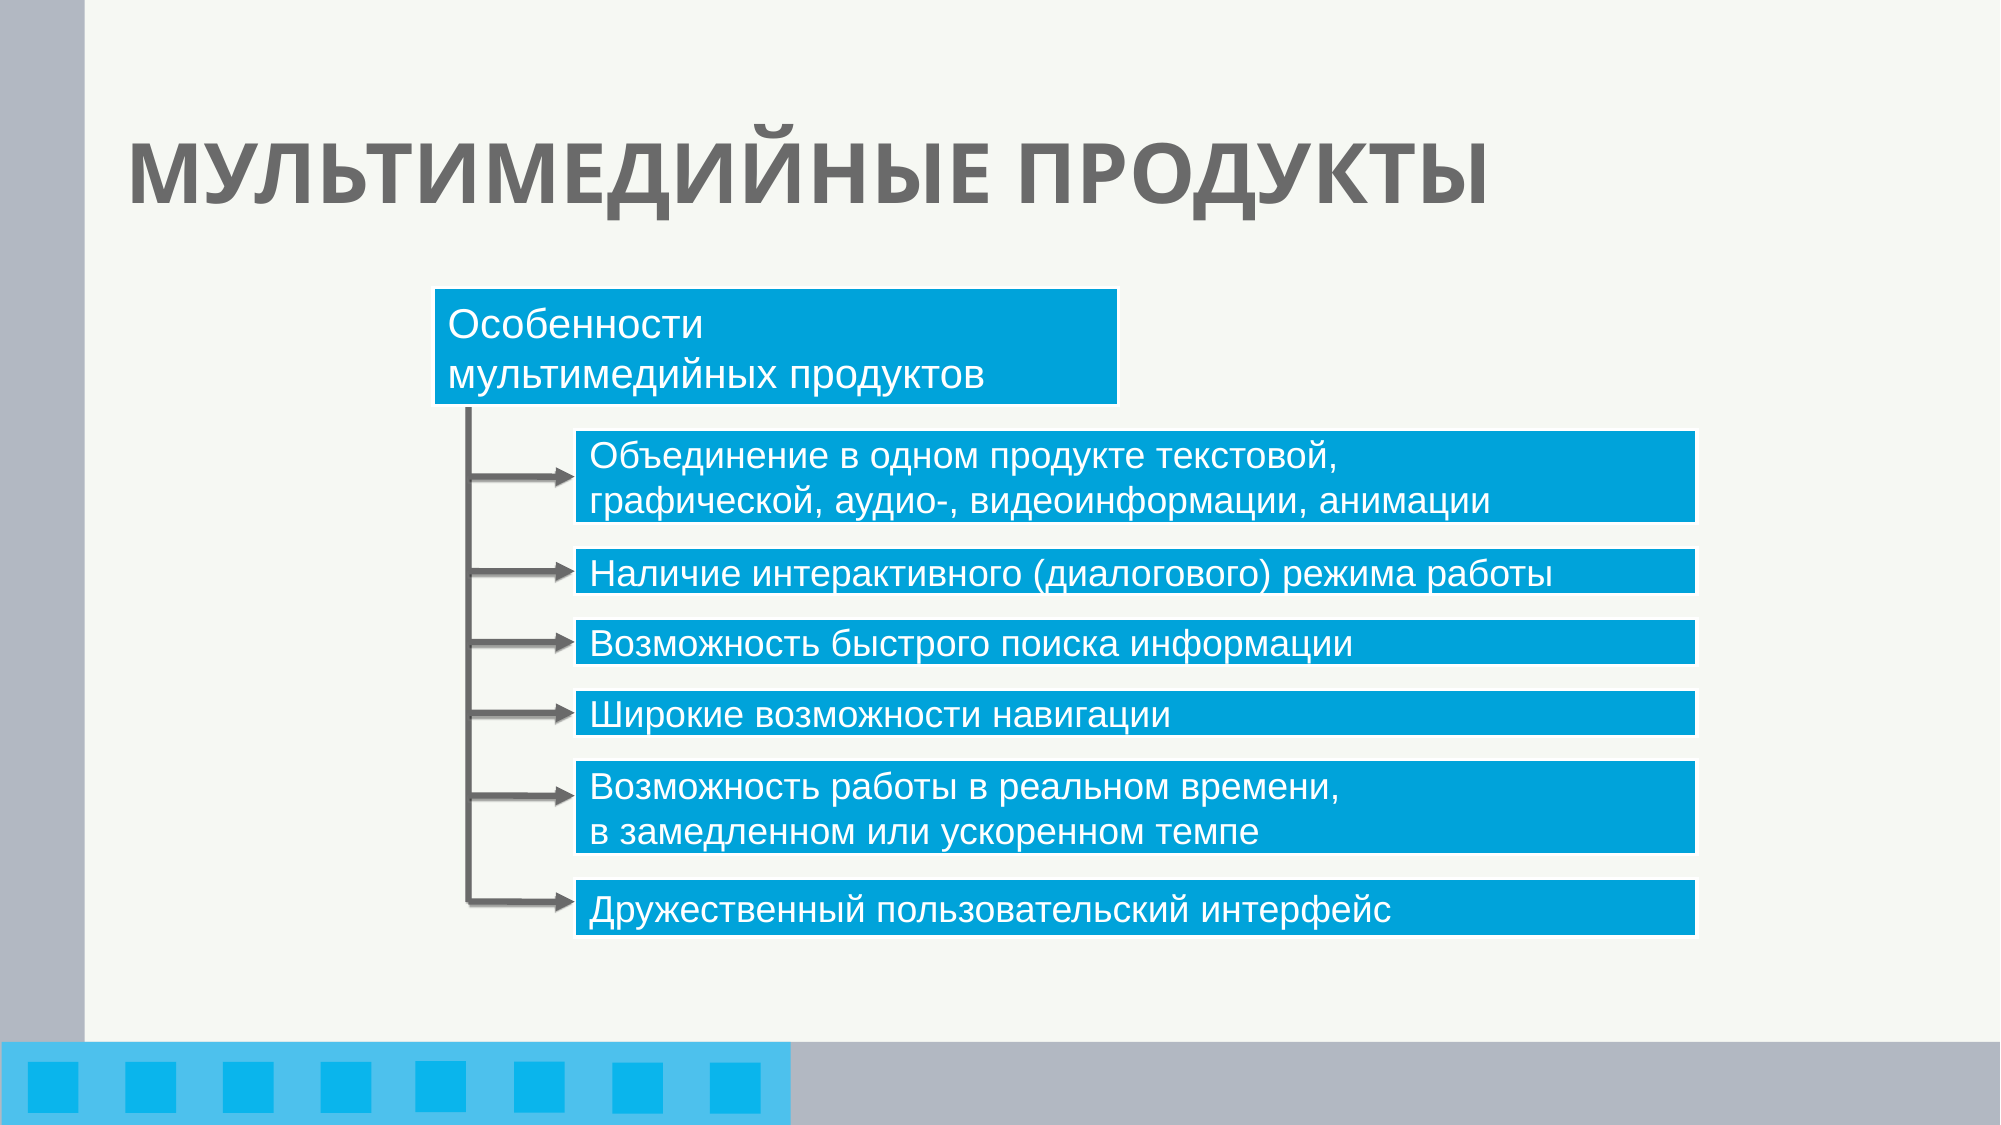

# МУЛЬТИМЕДИЙНЫЕ ПРОДУКТЫ
Особенности
мультимедийных продуктов
Объединение в одном продукте текстовой,
графической, аудио-, видеоинформации, анимации
Наличие интерактивного (диалогового) режима работы
Возможность быстрого поиска информации
Широкие возможности навигации
Возможность работы в реальном времени,
в замедленном или ускоренном темпе
Дружественный пользовательский интерфейс